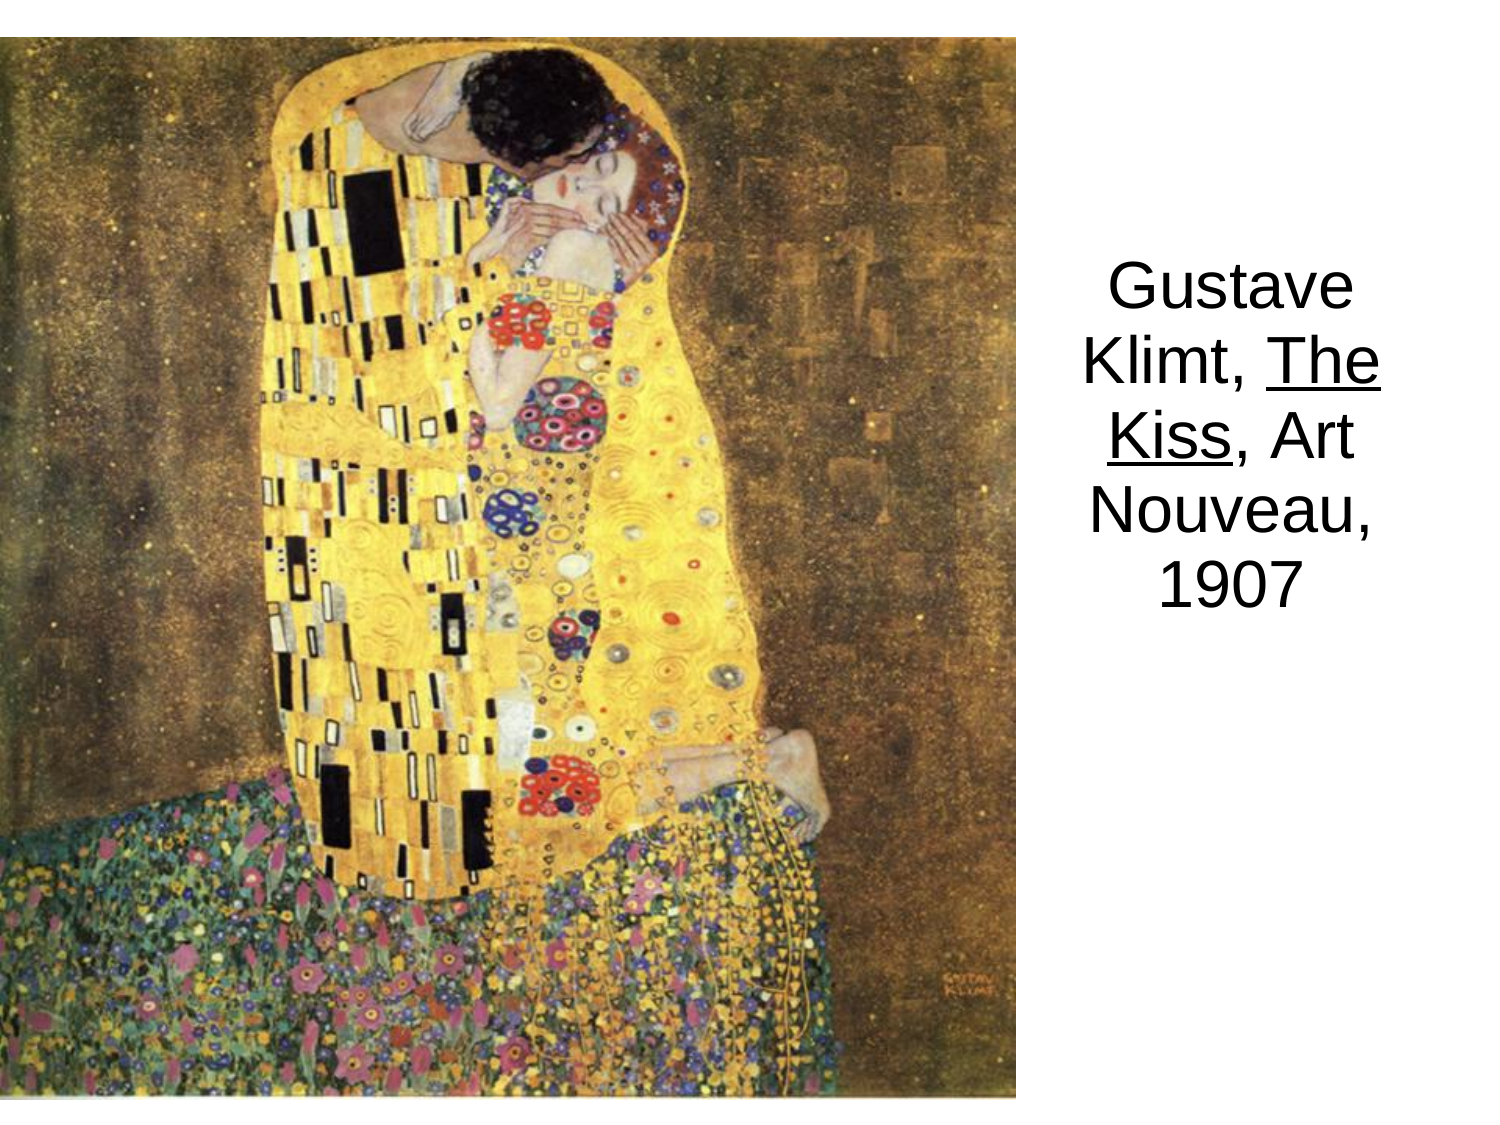

# Gustave Klimt, The Kiss, Art Nouveau, 1907